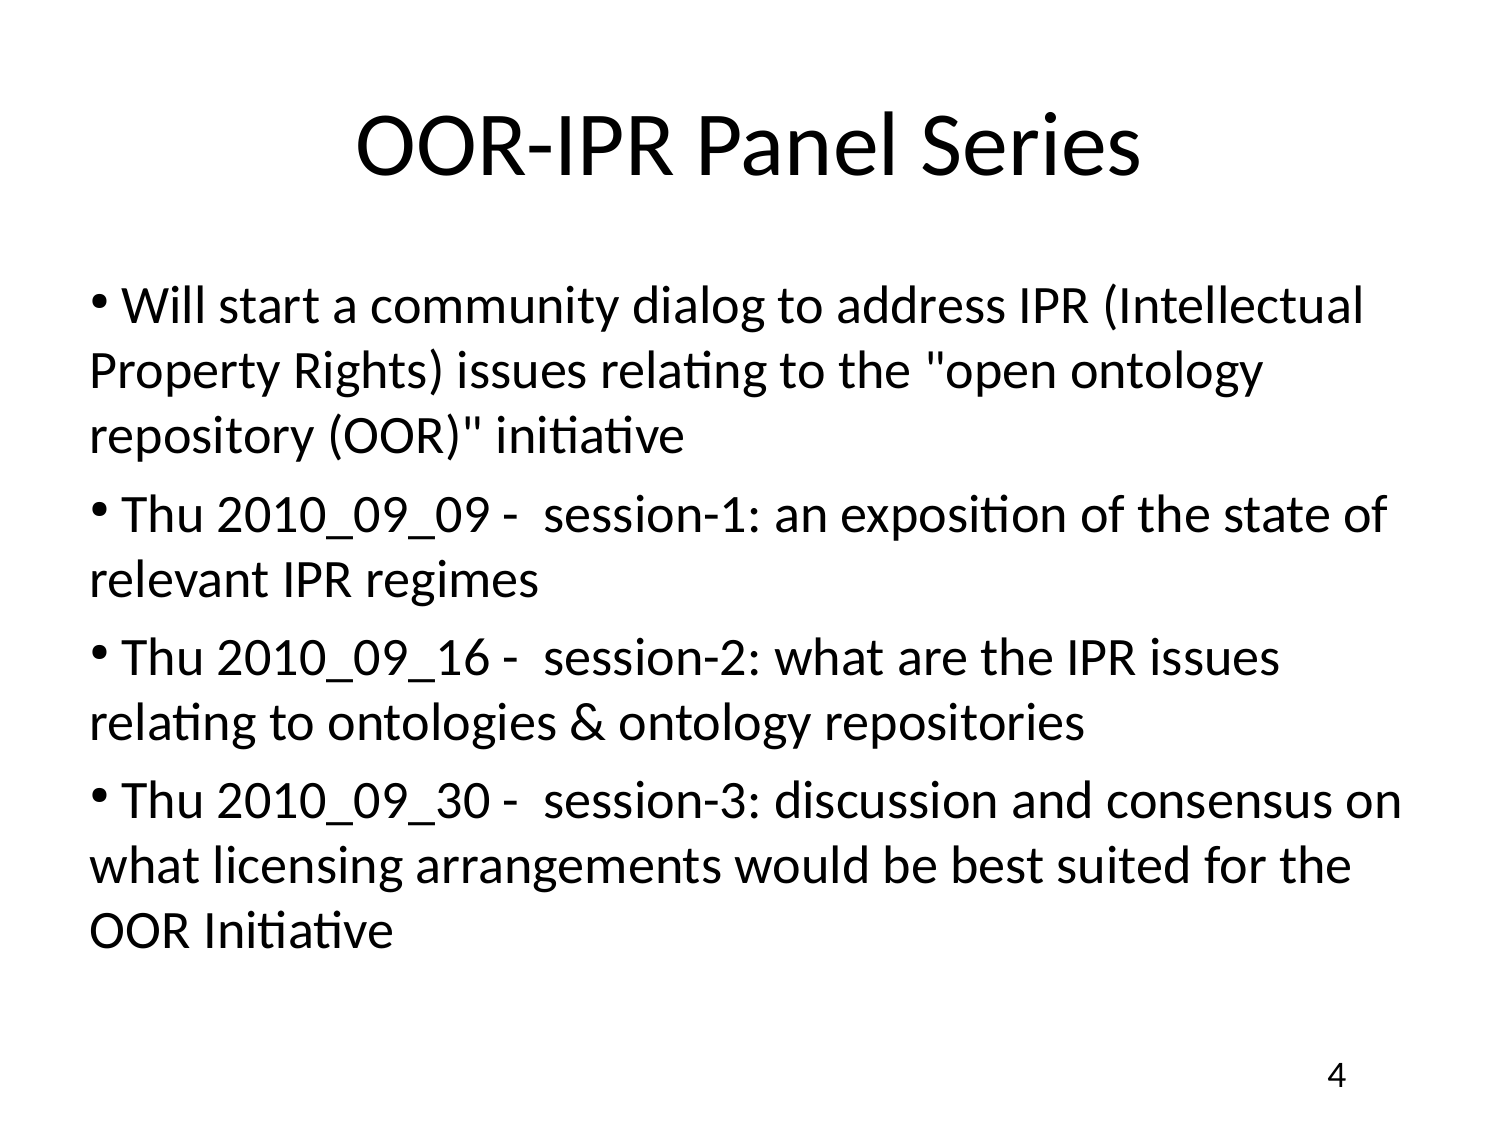

# OOR-IPR Panel Series
 Will start a community dialog to address IPR (Intellectual Property Rights) issues relating to the "open ontology repository (OOR)" initiative
 Thu 2010_09_09 - session-1: an exposition of the state of relevant IPR regimes
 Thu 2010_09_16 - session-2: what are the IPR issues relating to ontologies & ontology repositories
 Thu 2010_09_30 - session-3: discussion and consensus on what licensing arrangements would be best suited for the OOR Initiative
4